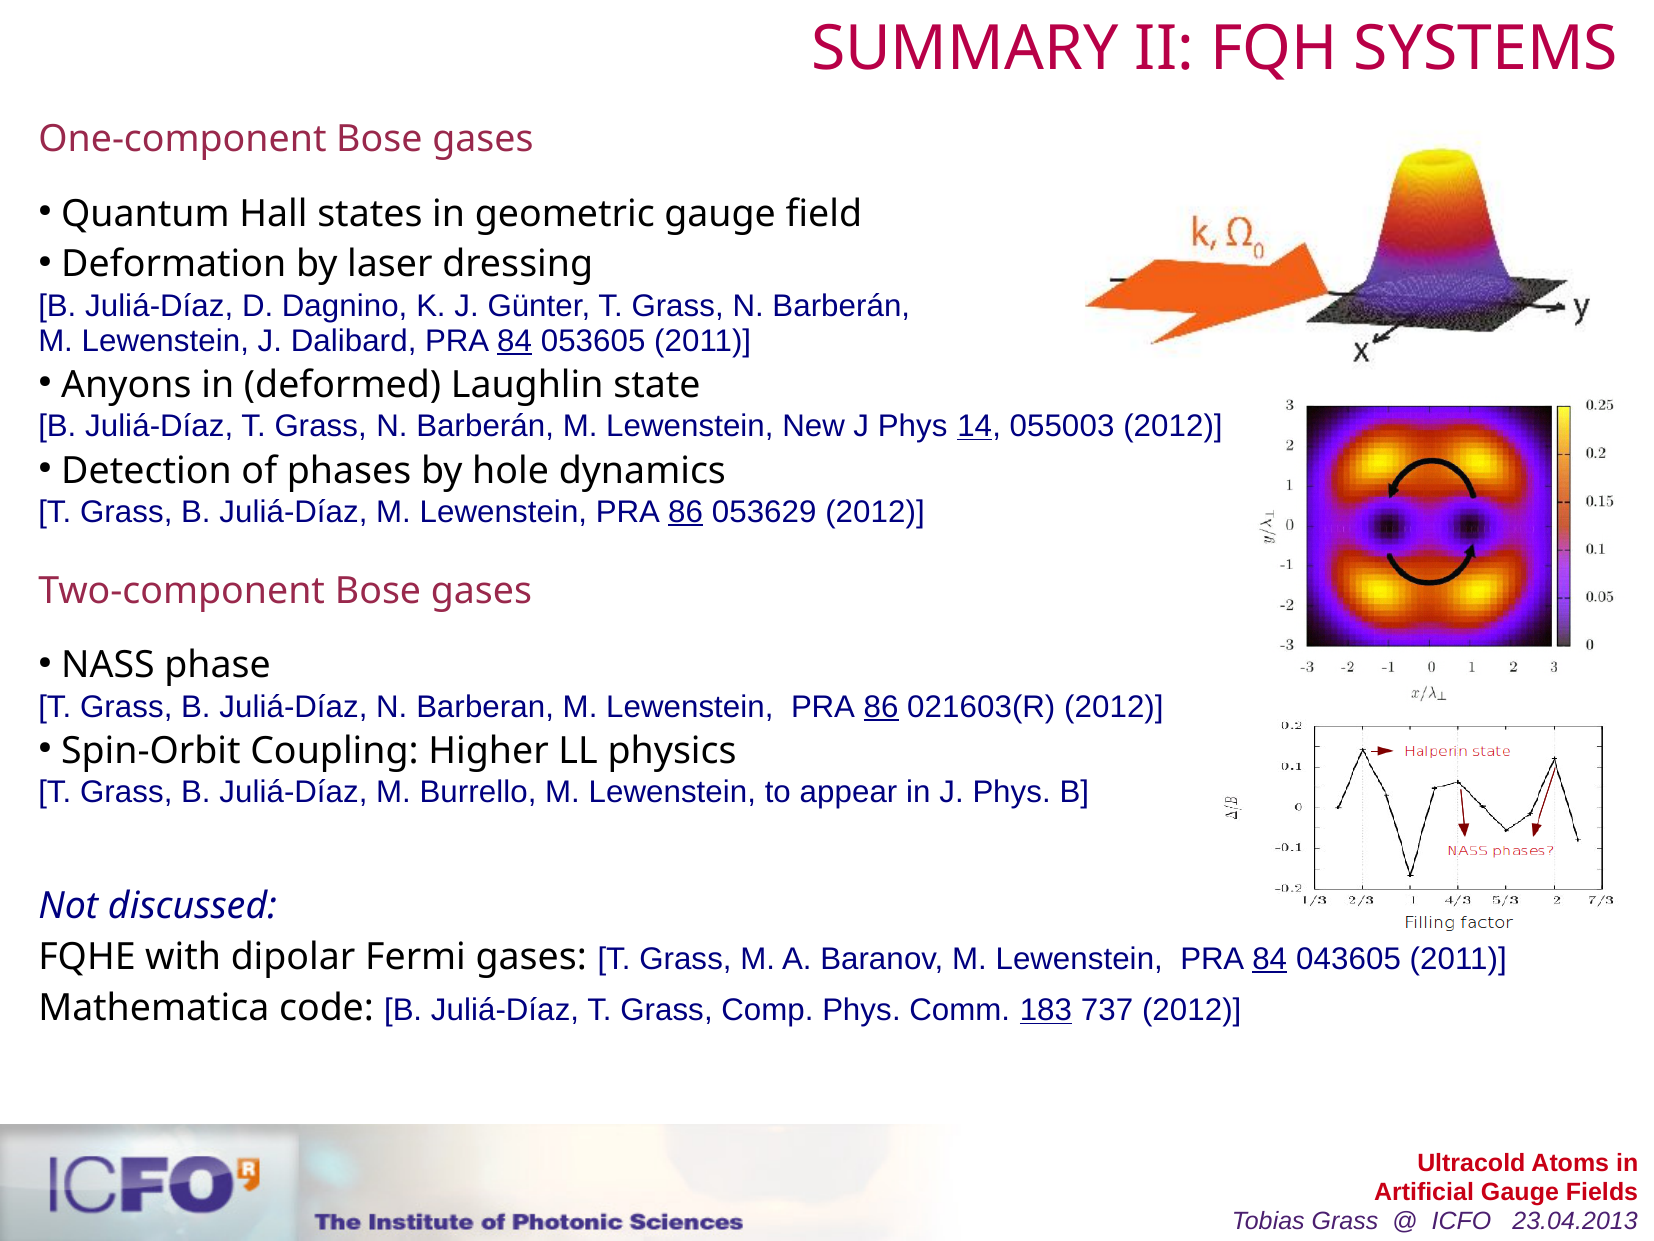

SUMMARY II: FQH SYSTEMS
One-component Bose gases
 Quantum Hall states in geometric gauge field
 Deformation by laser dressing
[B. Juliá-Díaz, D. Dagnino, K. J. Günter, T. Grass, N. Barberán,
M. Lewenstein, J. Dalibard, PRA 84 053605 (2011)]
 Anyons in (deformed) Laughlin state
[B. Juliá-Díaz, T. Grass, N. Barberán, M. Lewenstein, New J Phys 14, 055003 (2012)]
 Detection of phases by hole dynamics
[T. Grass, B. Juliá-Díaz, M. Lewenstein, PRA 86 053629 (2012)]
Two-component Bose gases
 NASS phase
[T. Grass, B. Juliá-Díaz, N. Barberan, M. Lewenstein, PRA 86 021603(R) (2012)]
 Spin-Orbit Coupling: Higher LL physics
[T. Grass, B. Juliá-Díaz, M. Burrello, M. Lewenstein, to appear in J. Phys. B]
Not discussed:
FQHE with dipolar Fermi gases: [T. Grass, M. A. Baranov, M. Lewenstein, PRA 84 043605 (2011)]
Mathematica code: [B. Juliá-Díaz, T. Grass, Comp. Phys. Comm. 183 737 (2012)]
Ultracold Atoms in
Artificial Gauge Fields
Tobias Grass @ ICFO 23.04.2013